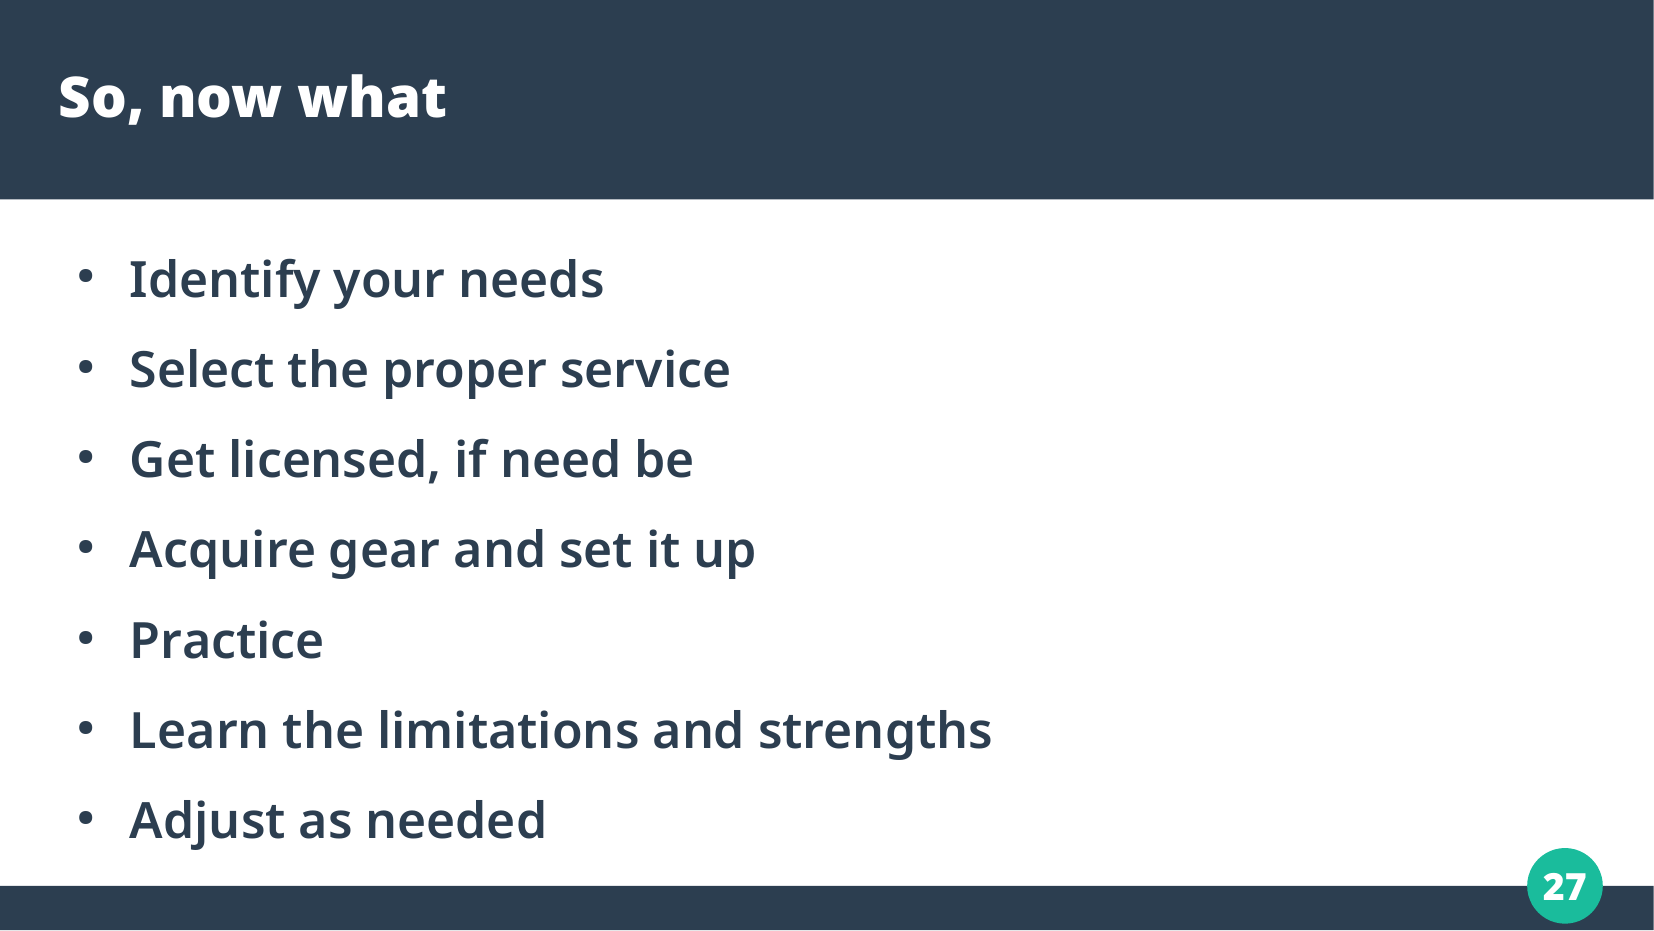

# So, now what
Identify your needs
Select the proper service
Get licensed, if need be
Acquire gear and set it up
Practice
Learn the limitations and strengths
Adjust as needed